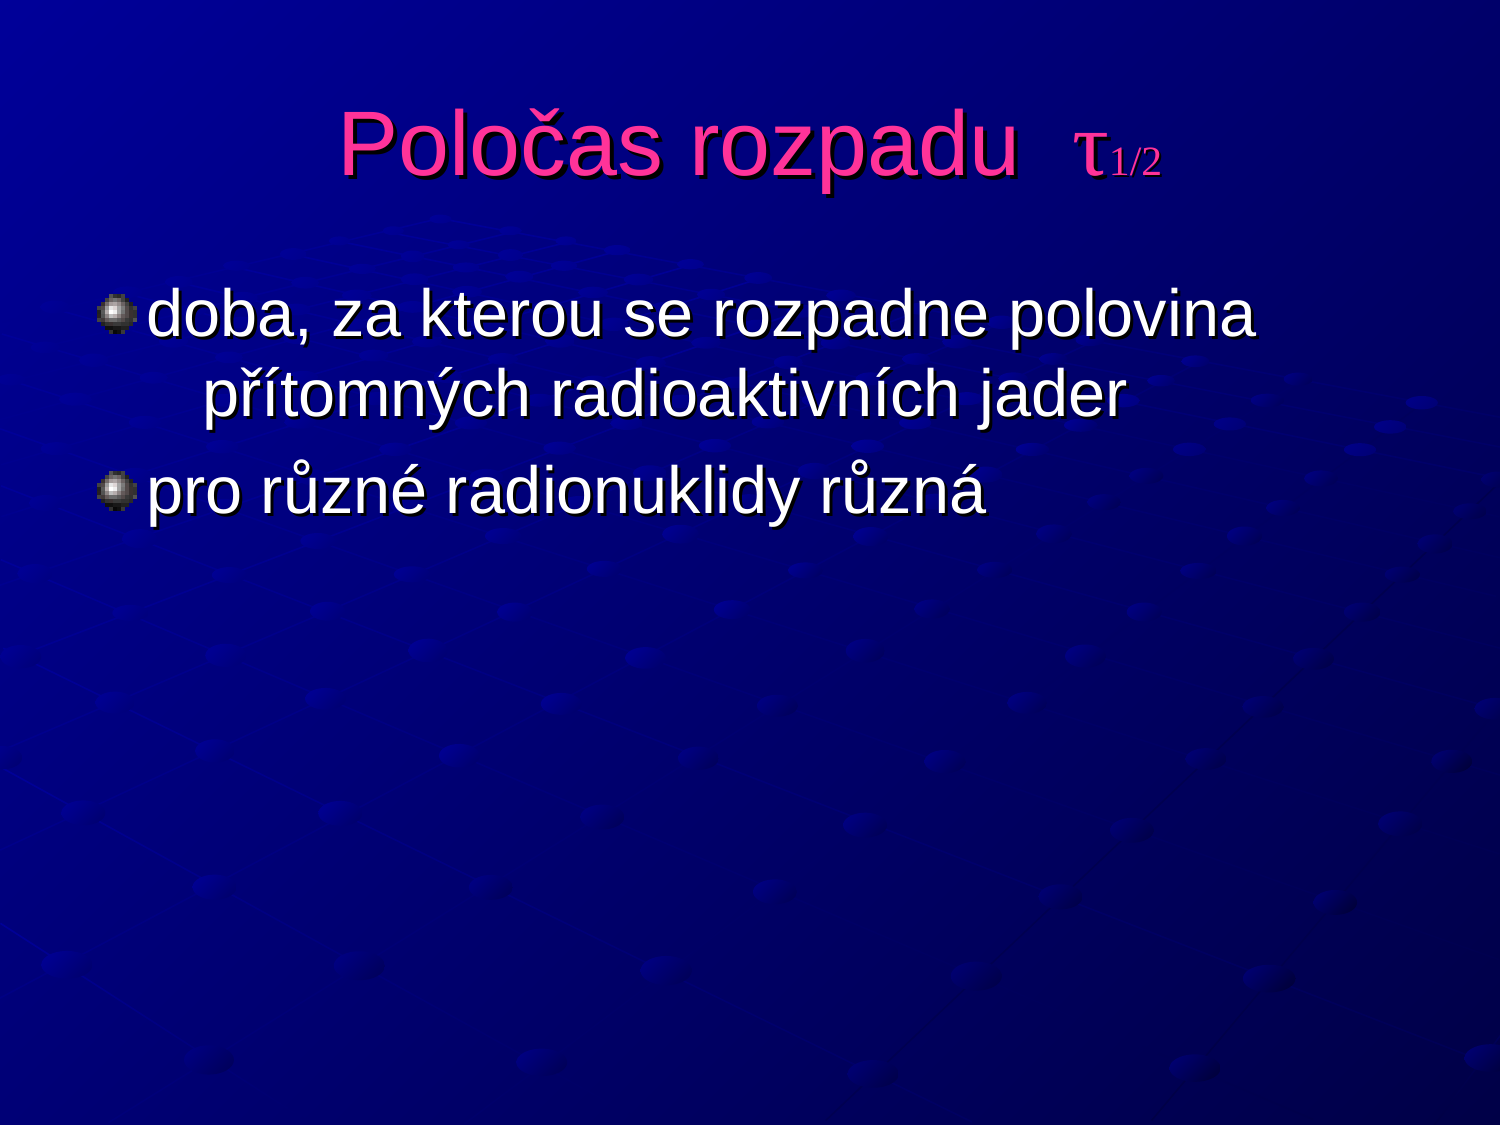

# Poločas rozpadu τ1/2
doba, za kterou se rozpadne polovina přítomných radioaktivních jader
pro různé radionuklidy různá